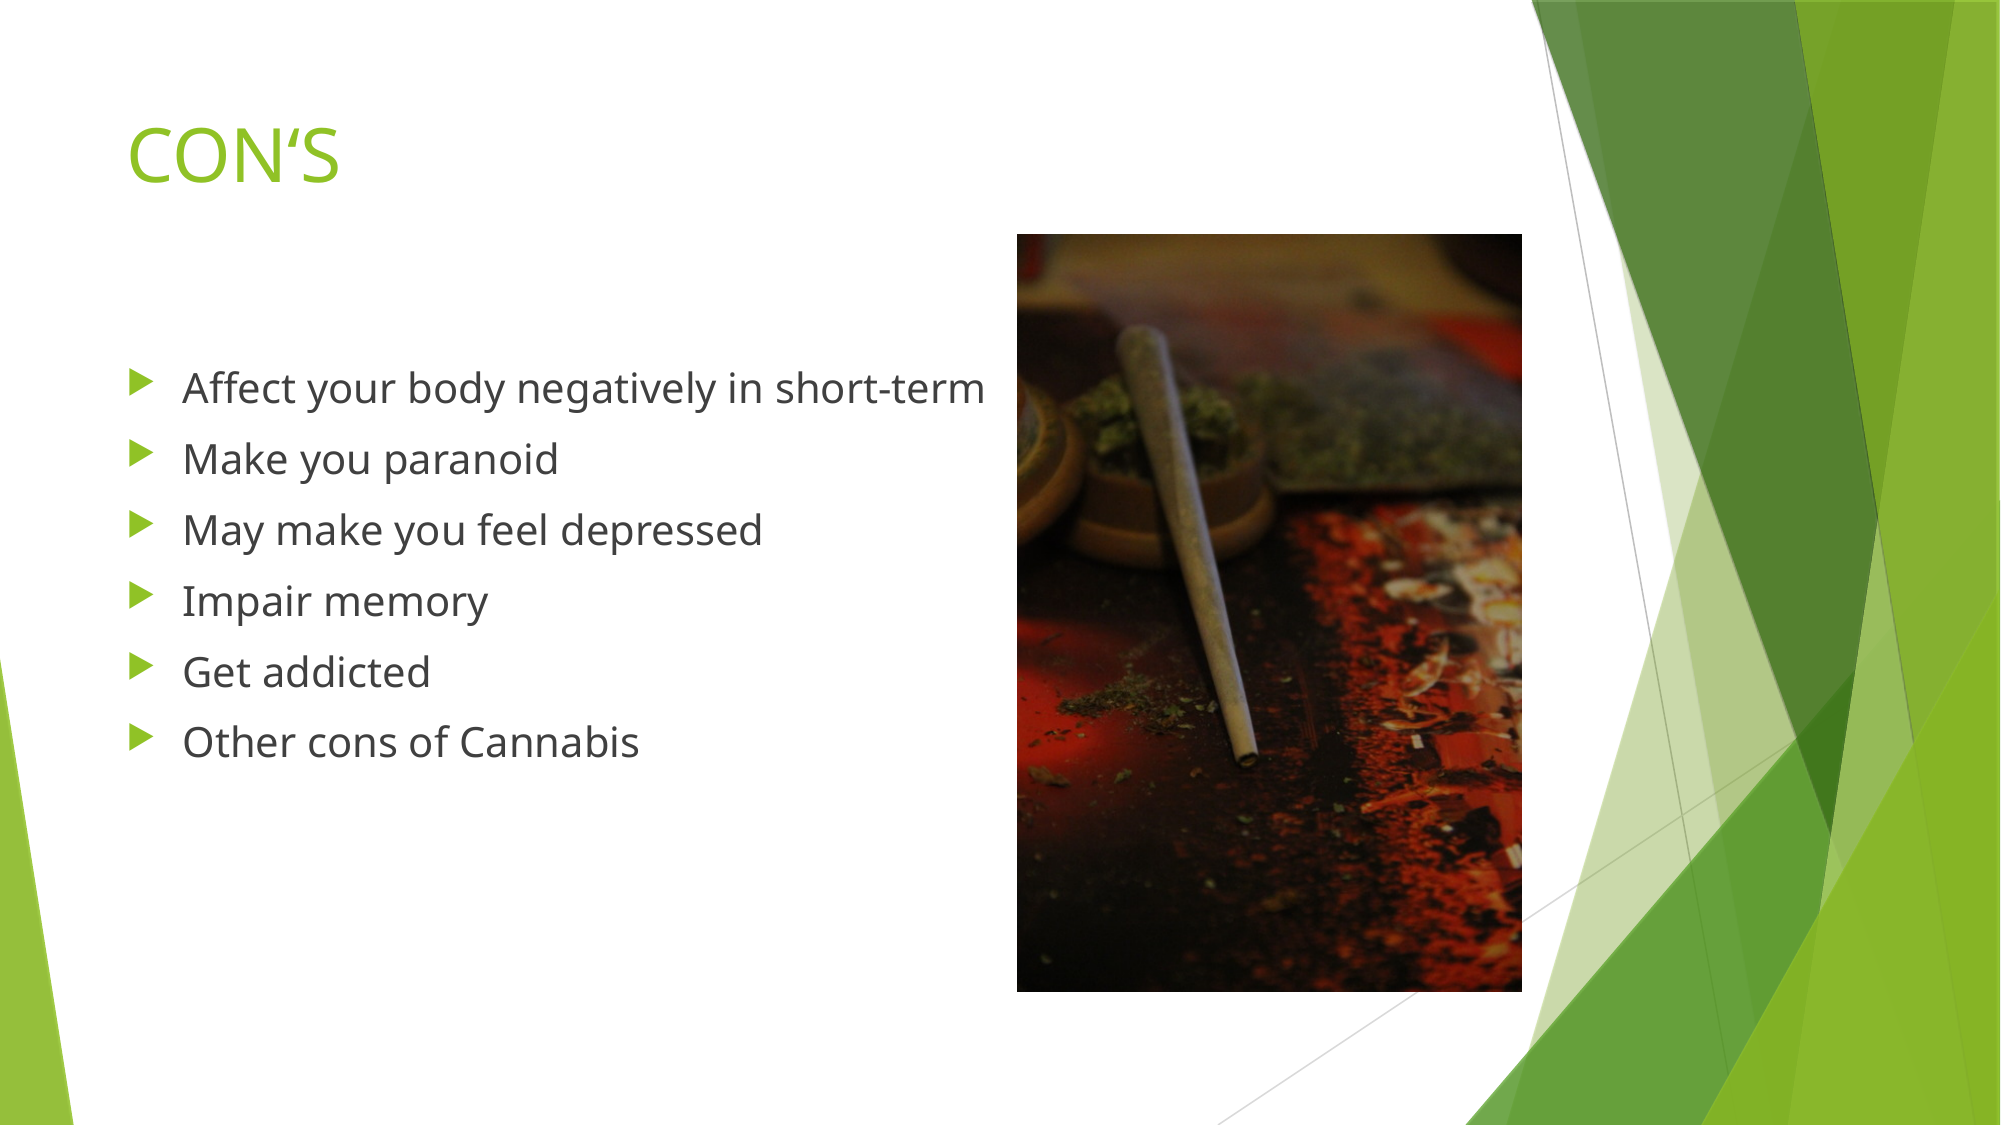

# CON‘S
Affect your body negatively in short-term
Make you paranoid
May make you feel depressed
Impair memory
Get addicted
Other cons of Cannabis